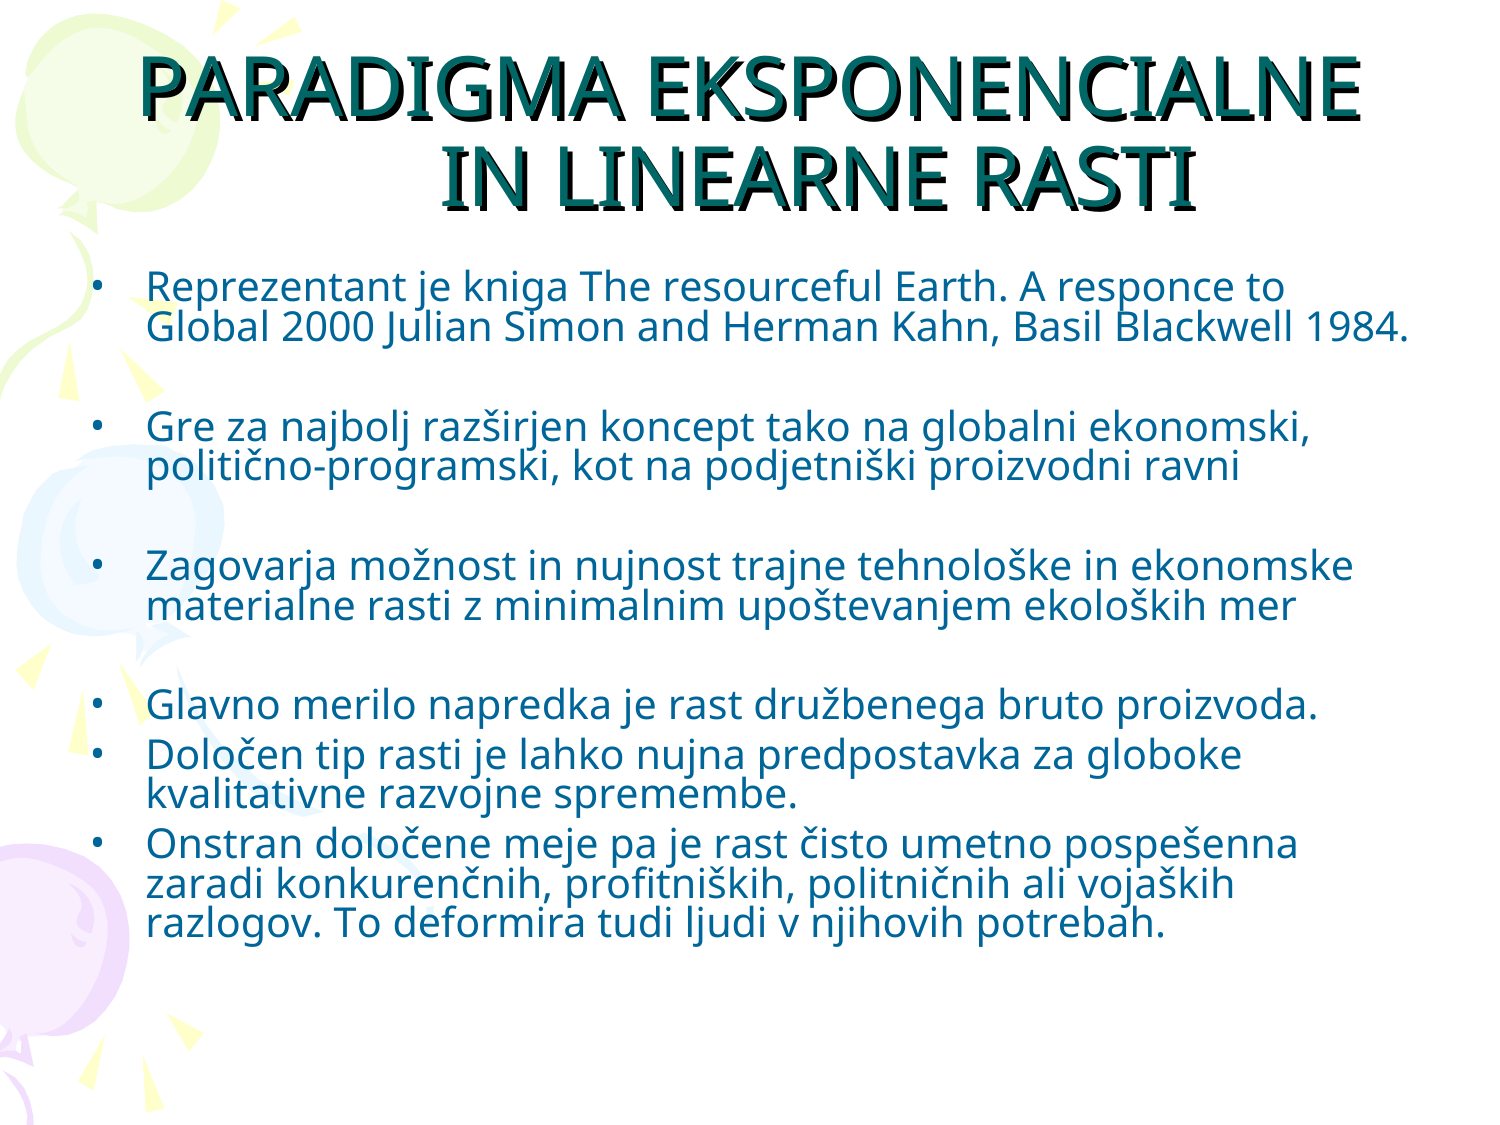

# PARADIGMA EKSPONENCIALNE IN LINEARNE RASTI
Reprezentant je kniga The resourceful Earth. A responce to Global 2000 Julian Simon and Herman Kahn, Basil Blackwell 1984.
Gre za najbolj razširjen koncept tako na globalni ekonomski, politično-programski, kot na podjetniški proizvodni ravni
Zagovarja možnost in nujnost trajne tehnološke in ekonomske materialne rasti z minimalnim upoštevanjem ekoloških mer
Glavno merilo napredka je rast družbenega bruto proizvoda.
Določen tip rasti je lahko nujna predpostavka za globoke kvalitativne razvojne spremembe.
Onstran določene meje pa je rast čisto umetno pospešenna zaradi konkurenčnih, profitniških, politničnih ali vojaških razlogov. To deformira tudi ljudi v njihovih potrebah.